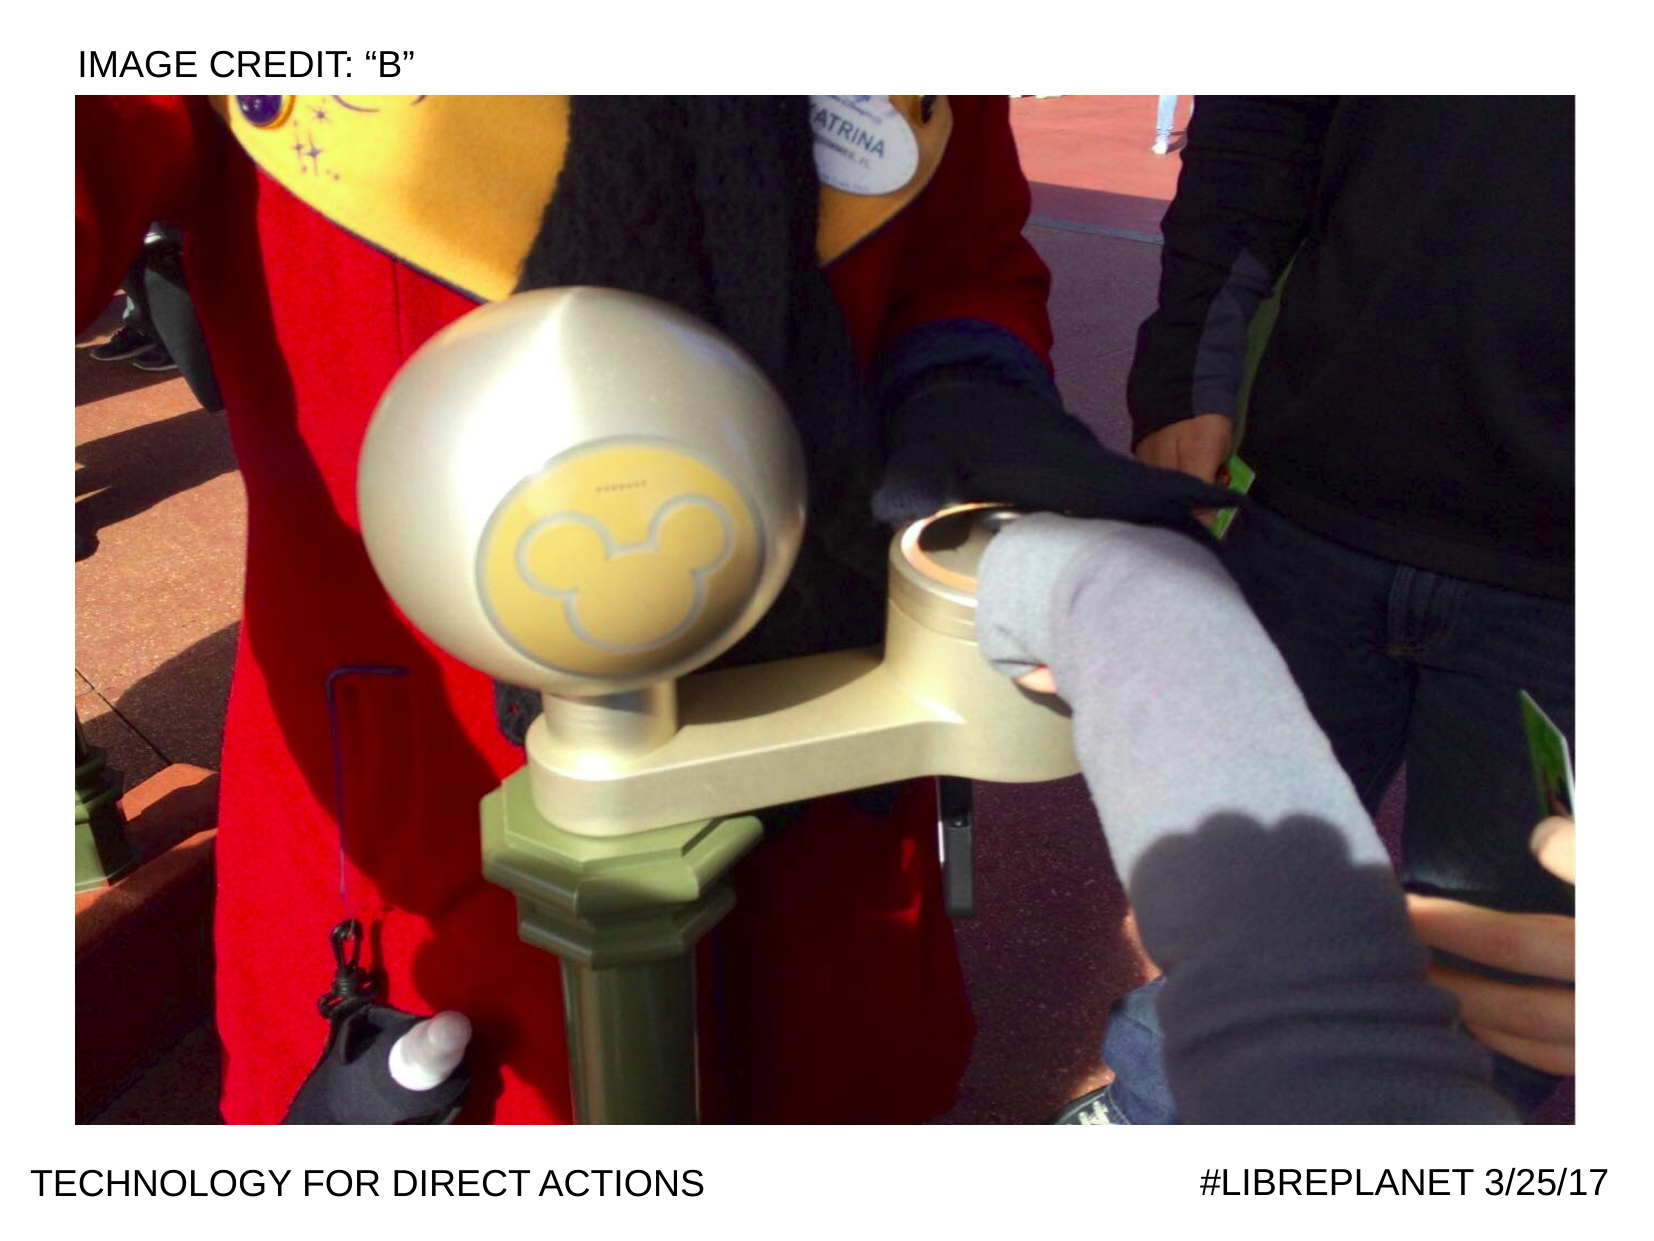

IMAGE CREDIT: “B”
# TECHNOLOGY FOR DIRECT ACTIONS
#LIBREPLANET 3/25/17